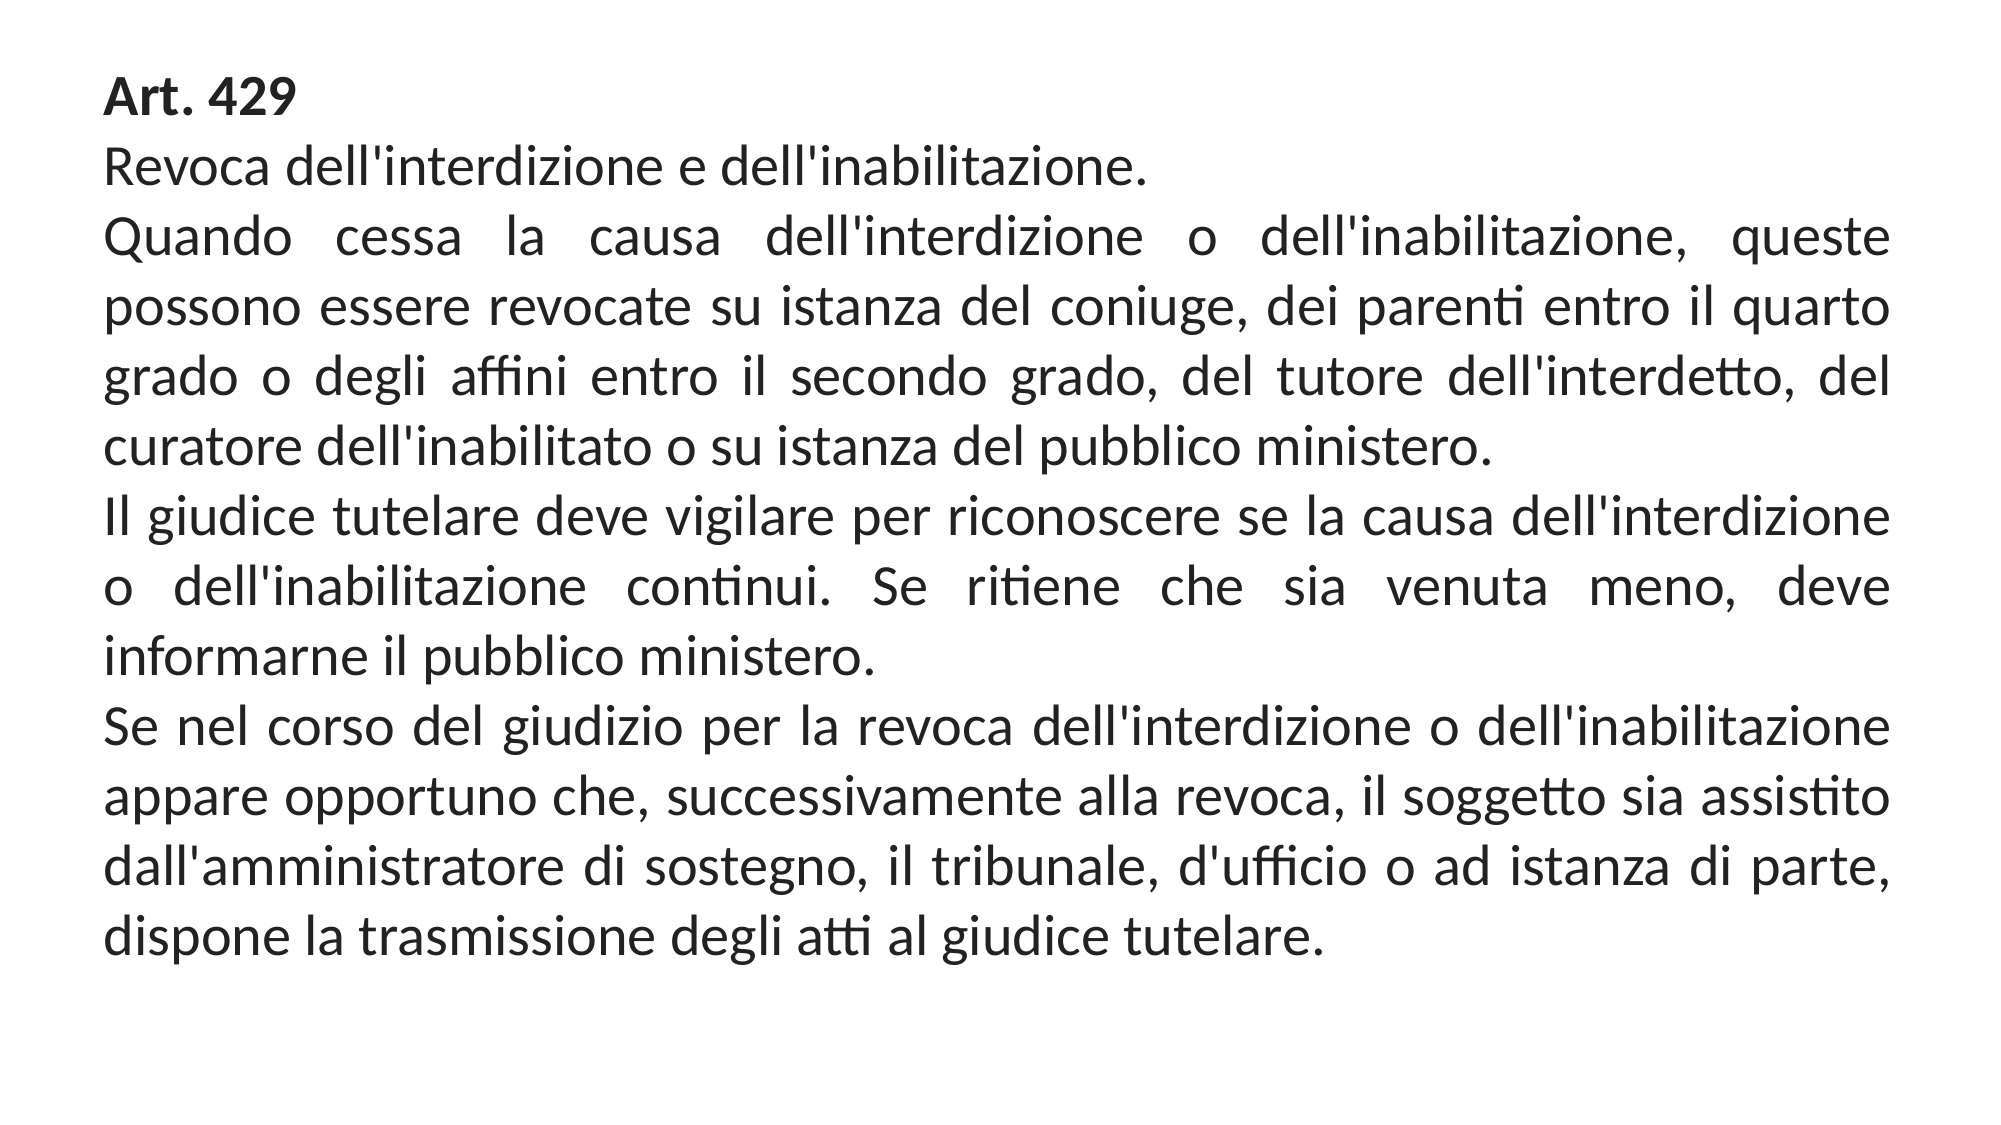

Art. 429
Revoca dell'interdizione e dell'inabilitazione.
Quando cessa la causa dell'interdizione o dell'inabilitazione, queste possono essere revocate su istanza del coniuge, dei parenti entro il quarto grado o degli affini entro il secondo grado, del tutore dell'interdetto, del curatore dell'inabilitato o su istanza del pubblico ministero.
Il giudice tutelare deve vigilare per riconoscere se la causa dell'interdizione o dell'inabilitazione continui. Se ritiene che sia venuta meno, deve informarne il pubblico ministero.
Se nel corso del giudizio per la revoca dell'interdizione o dell'inabilitazione appare opportuno che, successivamente alla revoca, il soggetto sia assistito dall'amministratore di sostegno, il tribunale, d'ufficio o ad istanza di parte, dispone la trasmissione degli atti al giudice tutelare.